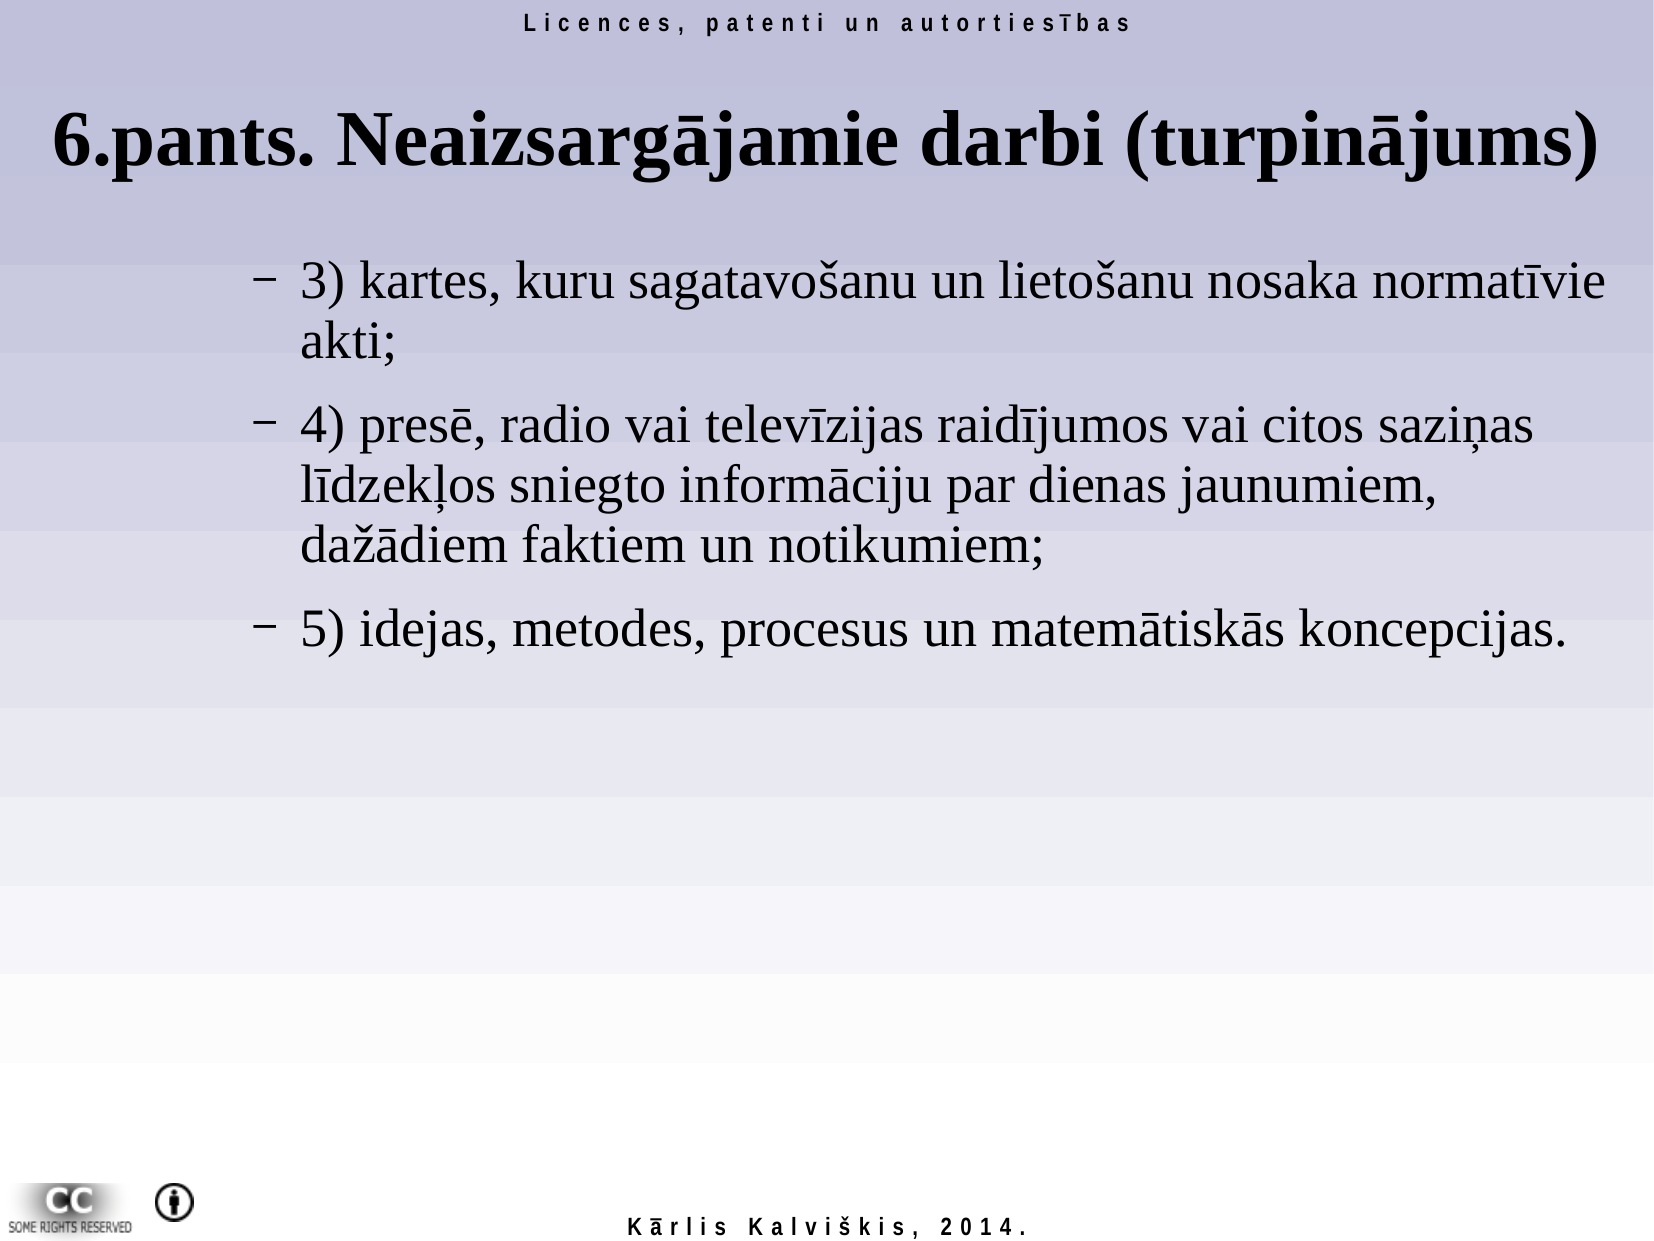

# 6.pants. Neaizsargājamie darbi (turpinājums)
3) kartes, kuru sagatavošanu un lietošanu nosaka normatīvie akti;
4) presē, radio vai televīzijas raidījumos vai citos saziņas līdzekļos sniegto informāciju par dienas jaunumiem, dažādiem faktiem un notikumiem;
5) idejas, metodes, procesus un matemātiskās koncepcijas.